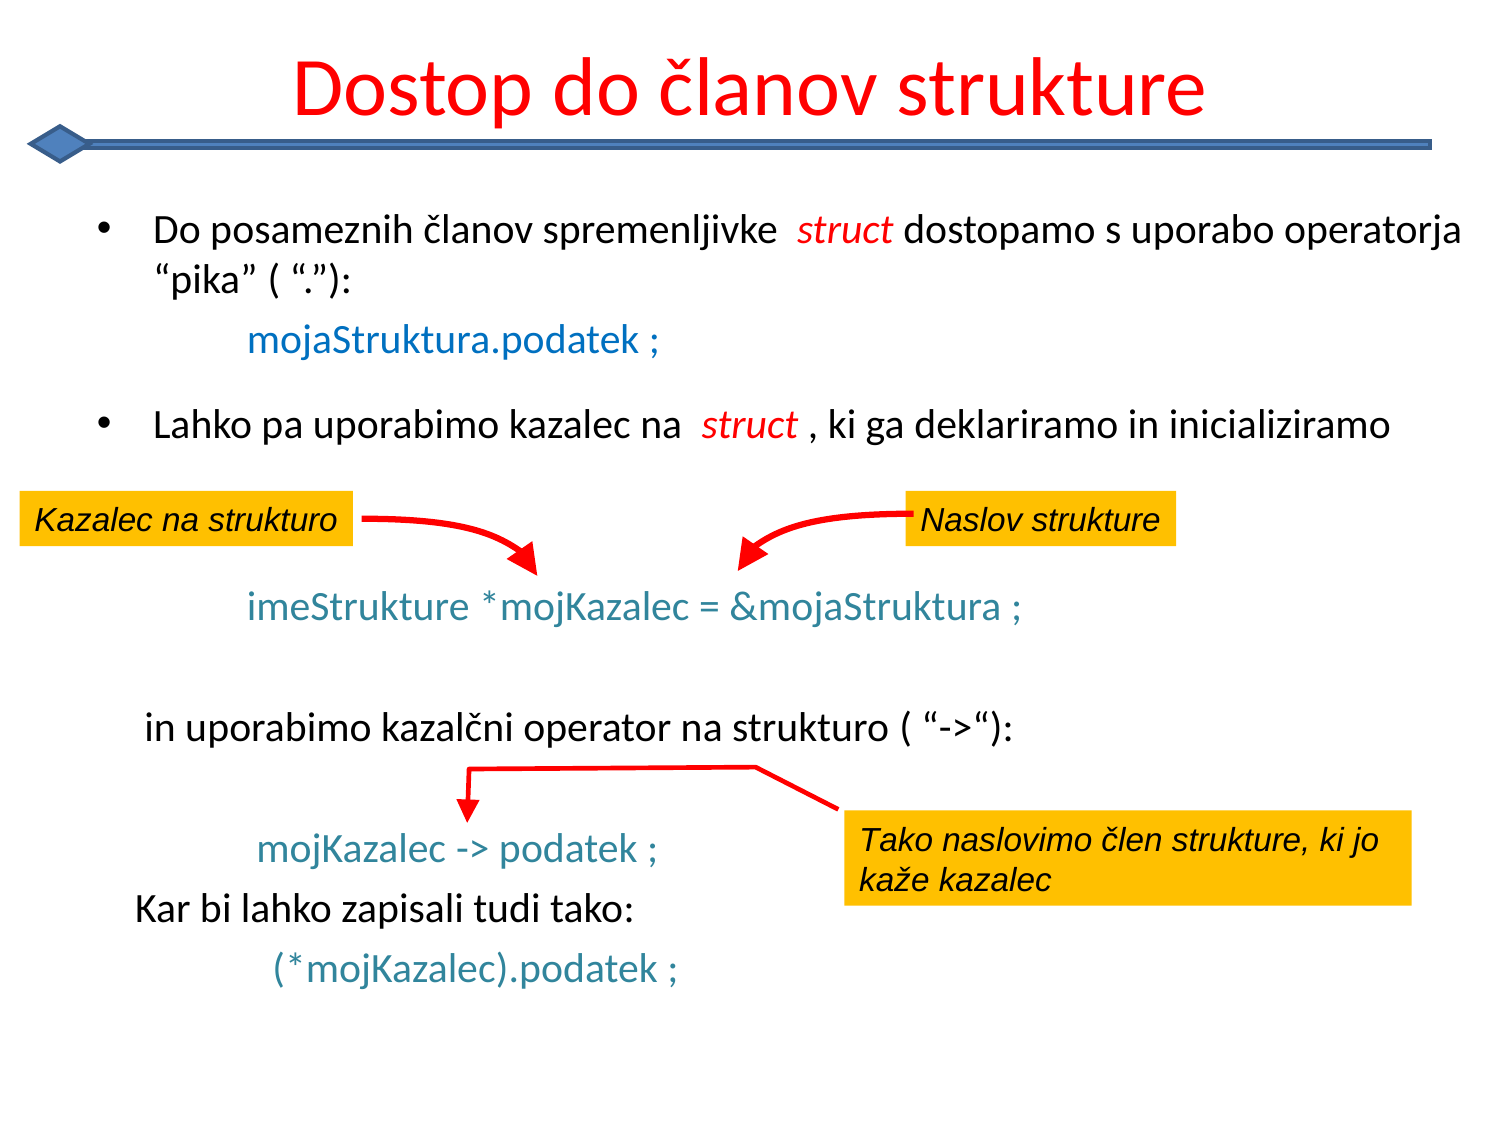

# Dostop do članov strukture
Do posameznih članov spremenljivke struct dostopamo s uporabo operatorja “pika” ( “.”):
 	 	mojaStruktura.podatek ;
Lahko pa uporabimo kazalec na struct , ki ga deklariramo in inicializiramo
 	 	imeStrukture *mojKazalec = &mojaStruktura ;
  in uporabimo kazalčni operator na strukturo ( “->“):
 	 	 mojKazalec -> podatek ;
  Kar bi lahko zapisali tudi tako:
 		 (*mojKazalec).podatek ;
Kazalec na strukturo
Naslov strukture
Tako naslovimo člen strukture, ki jo kaže kazalec